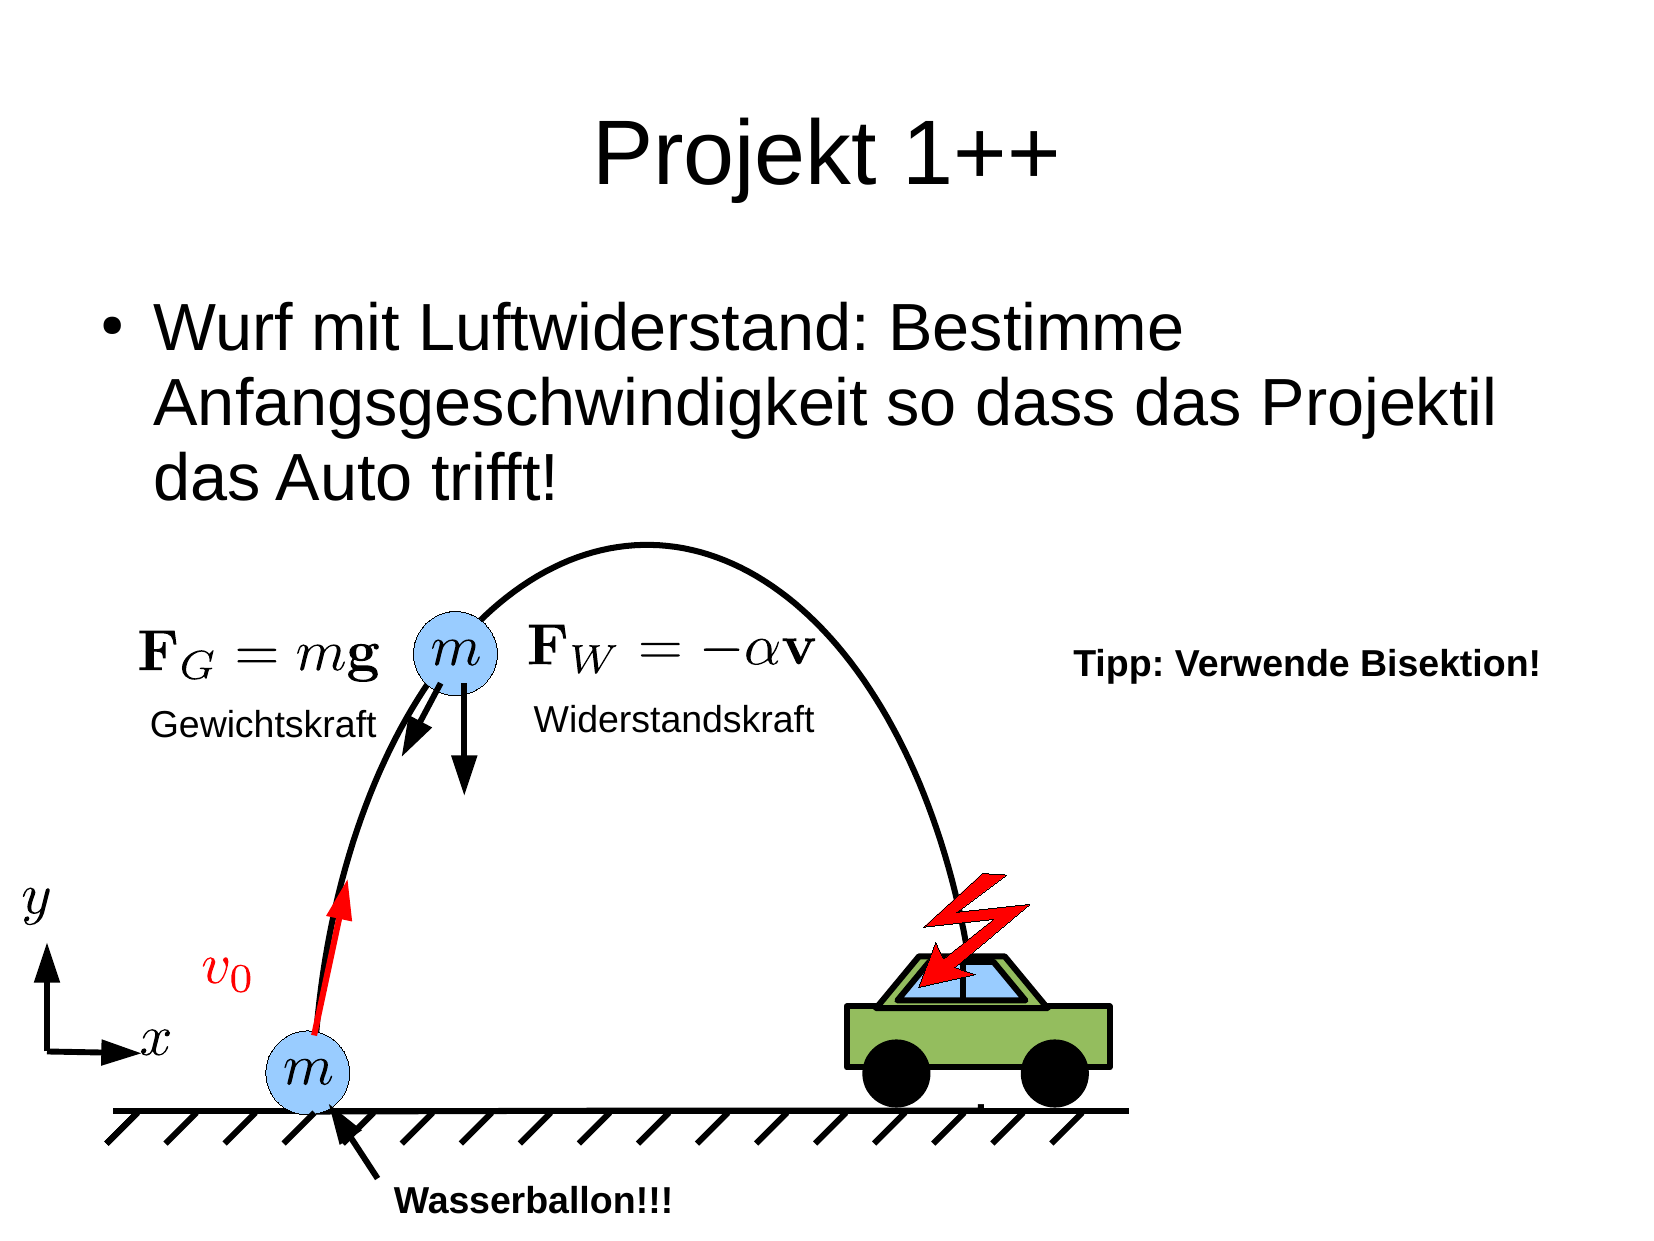

# Projekt 1++
Wurf mit Luftwiderstand: Bestimme Anfangsgeschwindigkeit so dass das Projektil das Auto trifft!
Tipp: Verwende Bisektion!
Widerstandskraft
Gewichtskraft
Wasserballon!!!